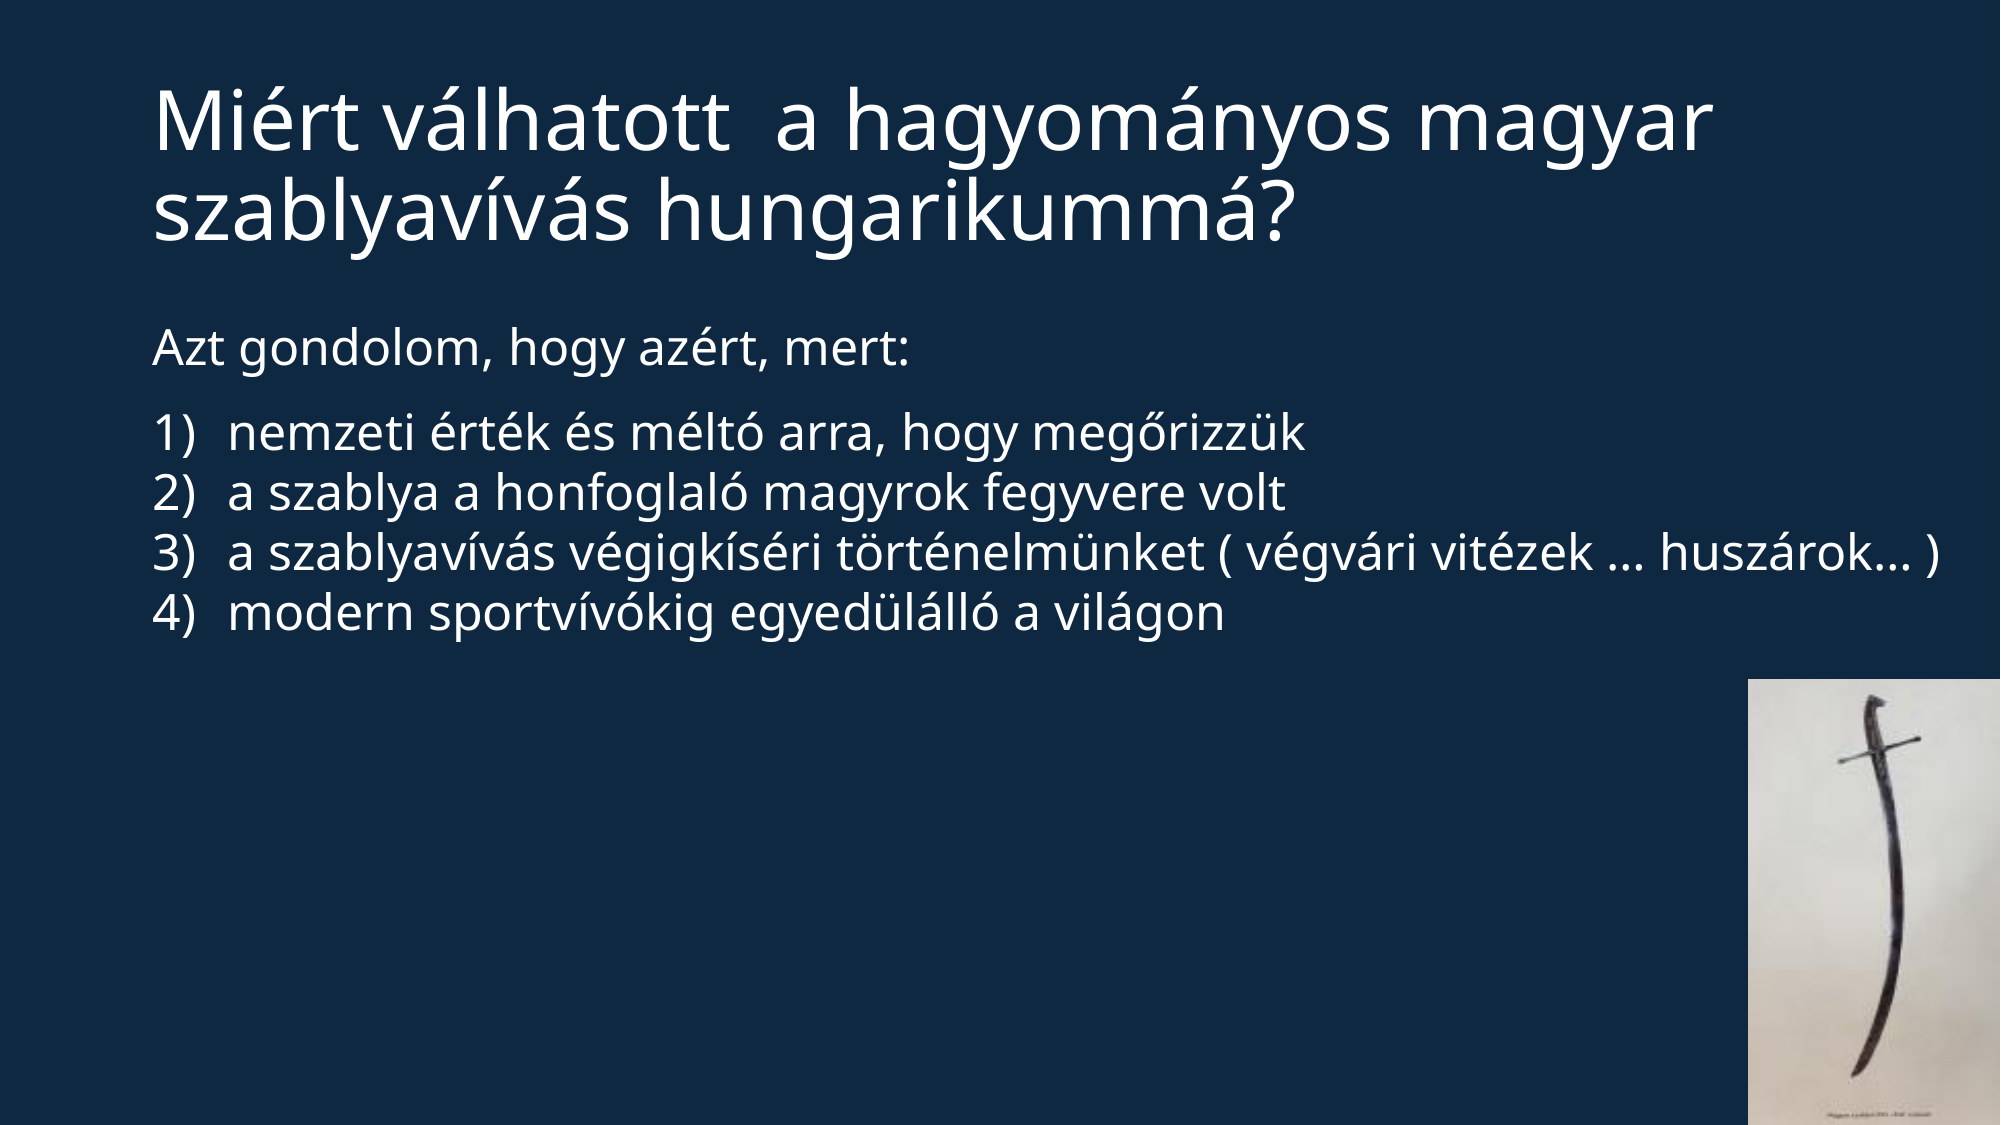

# Miért válhatott a hagyományos magyar szablyavívás hungarikummá?
Azt gondolom, hogy azért, mert:
nemzeti érték és méltó arra, hogy megőrizzük
a szablya a honfoglaló magyrok fegyvere volt
a szablyavívás végigkíséri történelmünket ( végvári vitézek … huszárok… )
modern sportvívókig egyedülálló a világon